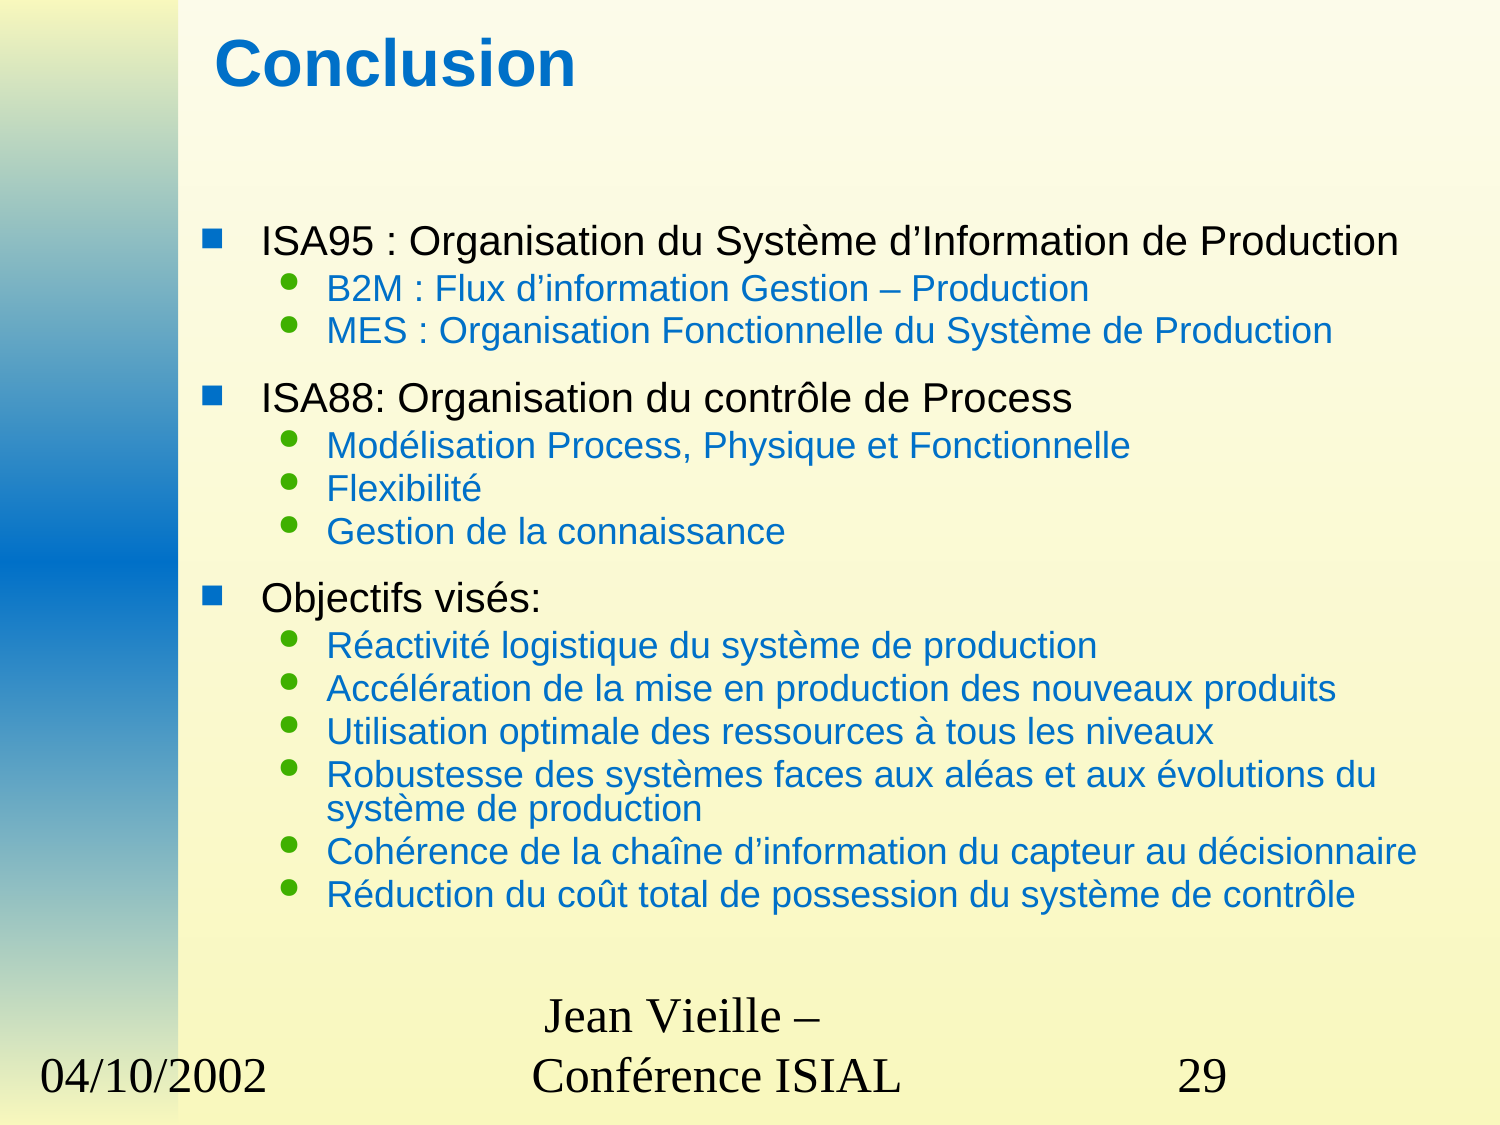

# Conclusion
ISA95 : Organisation du Système d’Information de Production
B2M : Flux d’information Gestion – Production
MES : Organisation Fonctionnelle du Système de Production
ISA88: Organisation du contrôle de Process
Modélisation Process, Physique et Fonctionnelle
Flexibilité
Gestion de la connaissance
Objectifs visés:
Réactivité logistique du système de production
Accélération de la mise en production des nouveaux produits
Utilisation optimale des ressources à tous les niveaux
Robustesse des systèmes faces aux aléas et aux évolutions du système de production
Cohérence de la chaîne d’information du capteur au décisionnaire
Réduction du coût total de possession du système de contrôle
29